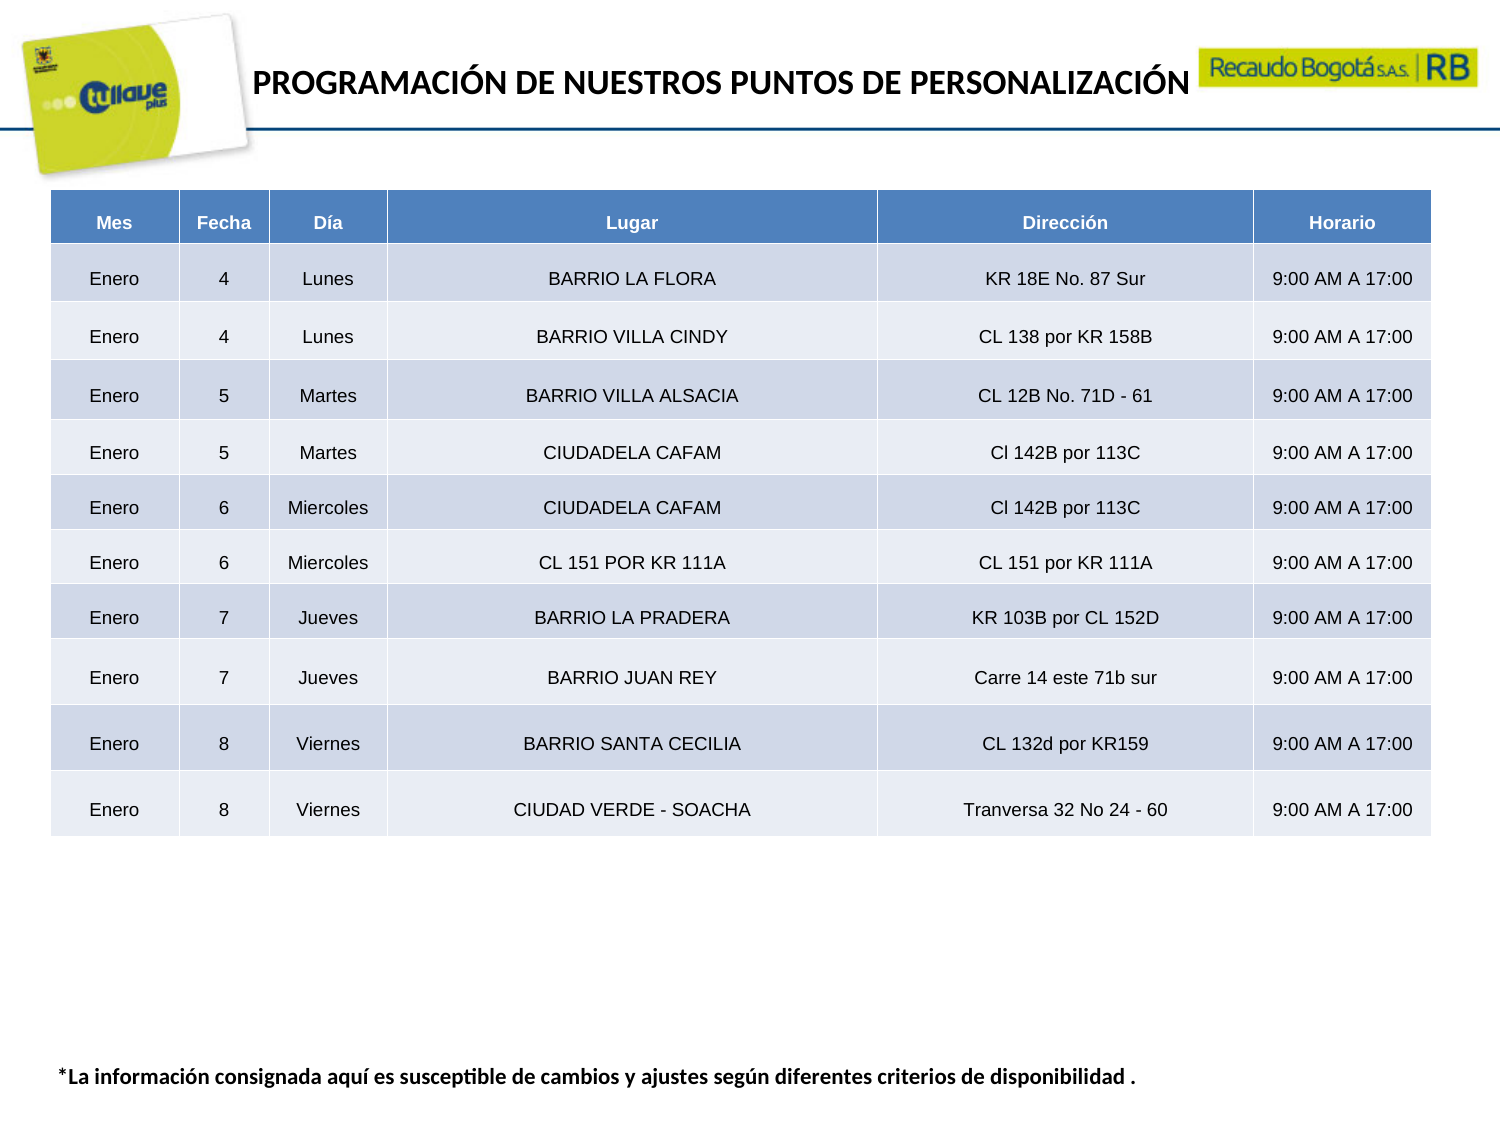

PROGRAMACIÓN DE NUESTROS PUNTOS DE PERSONALIZACIÓN
| Mes | Fecha | Día | Lugar | Dirección | Horario |
| --- | --- | --- | --- | --- | --- |
| Enero | 4 | Lunes | BARRIO LA FLORA | KR 18E No. 87 Sur | 9:00 AM A 17:00 |
| Enero | 4 | Lunes | BARRIO VILLA CINDY | CL 138 por KR 158B | 9:00 AM A 17:00 |
| Enero | 5 | Martes | BARRIO VILLA ALSACIA | CL 12B No. 71D - 61 | 9:00 AM A 17:00 |
| Enero | 5 | Martes | CIUDADELA CAFAM | Cl 142B por 113C | 9:00 AM A 17:00 |
| Enero | 6 | Miercoles | CIUDADELA CAFAM | Cl 142B por 113C | 9:00 AM A 17:00 |
| Enero | 6 | Miercoles | CL 151 POR KR 111A | CL 151 por KR 111A | 9:00 AM A 17:00 |
| Enero | 7 | Jueves | BARRIO LA PRADERA | KR 103B por CL 152D | 9:00 AM A 17:00 |
| Enero | 7 | Jueves | BARRIO JUAN REY | Carre 14 este 71b sur | 9:00 AM A 17:00 |
| Enero | 8 | Viernes | BARRIO SANTA CECILIA | CL 132d por KR159 | 9:00 AM A 17:00 |
| Enero | 8 | Viernes | CIUDAD VERDE - SOACHA | Tranversa 32 No 24 - 60 | 9:00 AM A 17:00 |
*La información consignada aquí es susceptible de cambios y ajustes según diferentes criterios de disponibilidad .